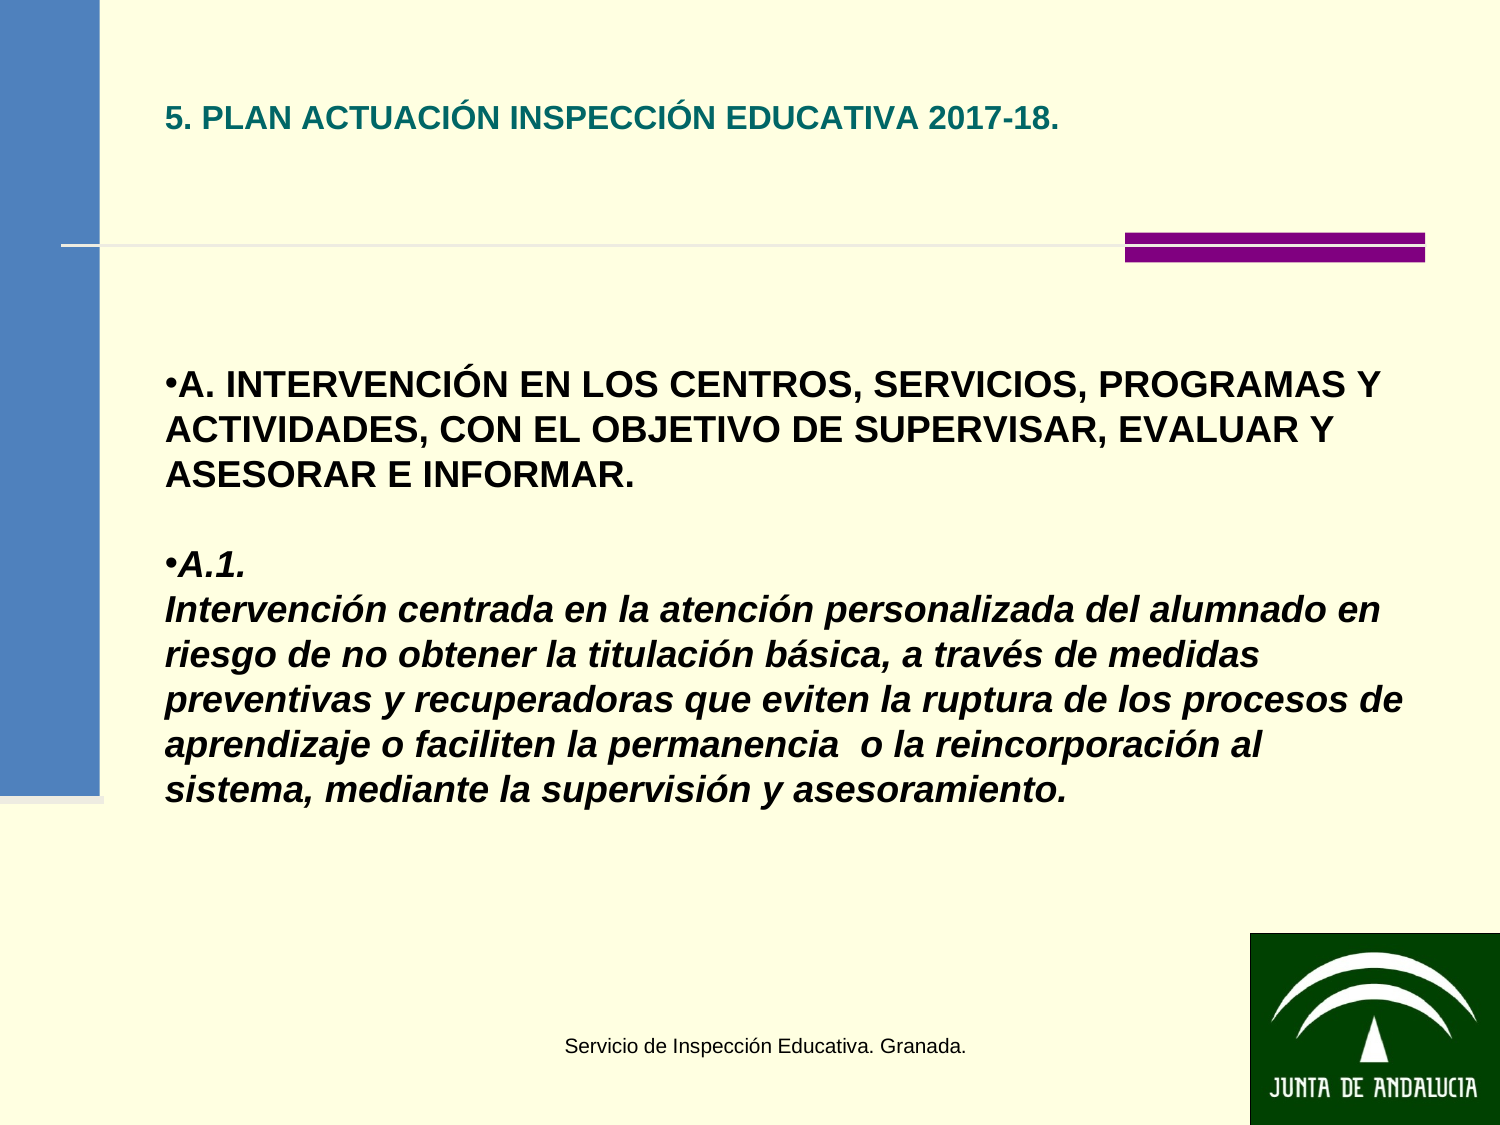

5. PLAN ACTUACIÓN INSPECCIÓN EDUCATIVA 2017-18.
A. INTERVENCIÓN EN LOS CENTROS, SERVICIOS, PROGRAMAS Y ACTIVIDADES, CON EL OBJETIVO DE SUPERVISAR, EVALUAR Y ASESORAR E INFORMAR.
A.1.
Intervención centrada en la atención personalizada del alumnado en riesgo de no obtener la titulación básica, a través de medidas preventivas y recuperadoras que eviten la ruptura de los procesos de aprendizaje o faciliten la permanencia o la reincorporación al sistema, mediante la supervisión y asesoramiento.
Servicio de Inspección Educativa. Granada.